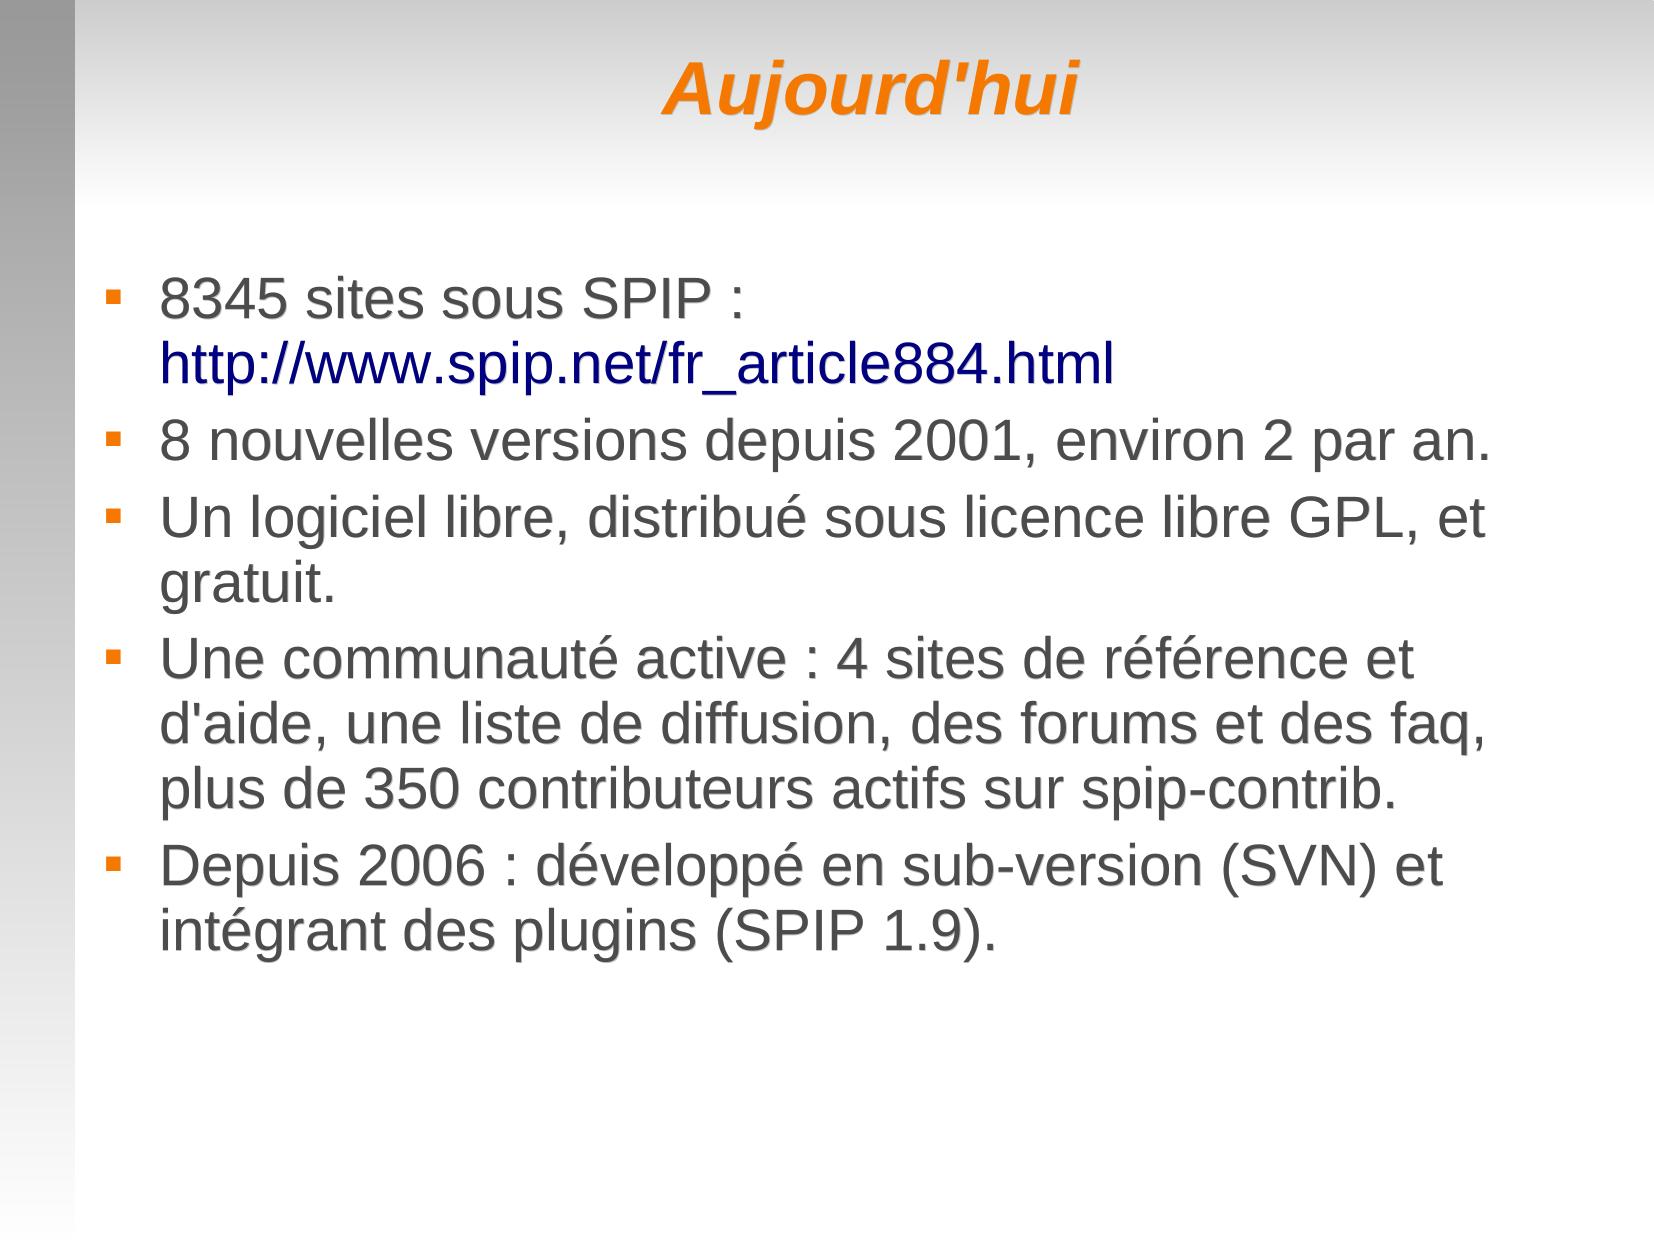

# Aujourd'hui
8345 sites sous SPIP : http://www.spip.net/fr_article884.html
8 nouvelles versions depuis 2001, environ 2 par an.
Un logiciel libre, distribué sous licence libre GPL, et gratuit.
Une communauté active : 4 sites de référence et d'aide, une liste de diffusion, des forums et des faq, plus de 350 contributeurs actifs sur spip-contrib.
Depuis 2006 : développé en sub-version (SVN) et intégrant des plugins (SPIP 1.9).